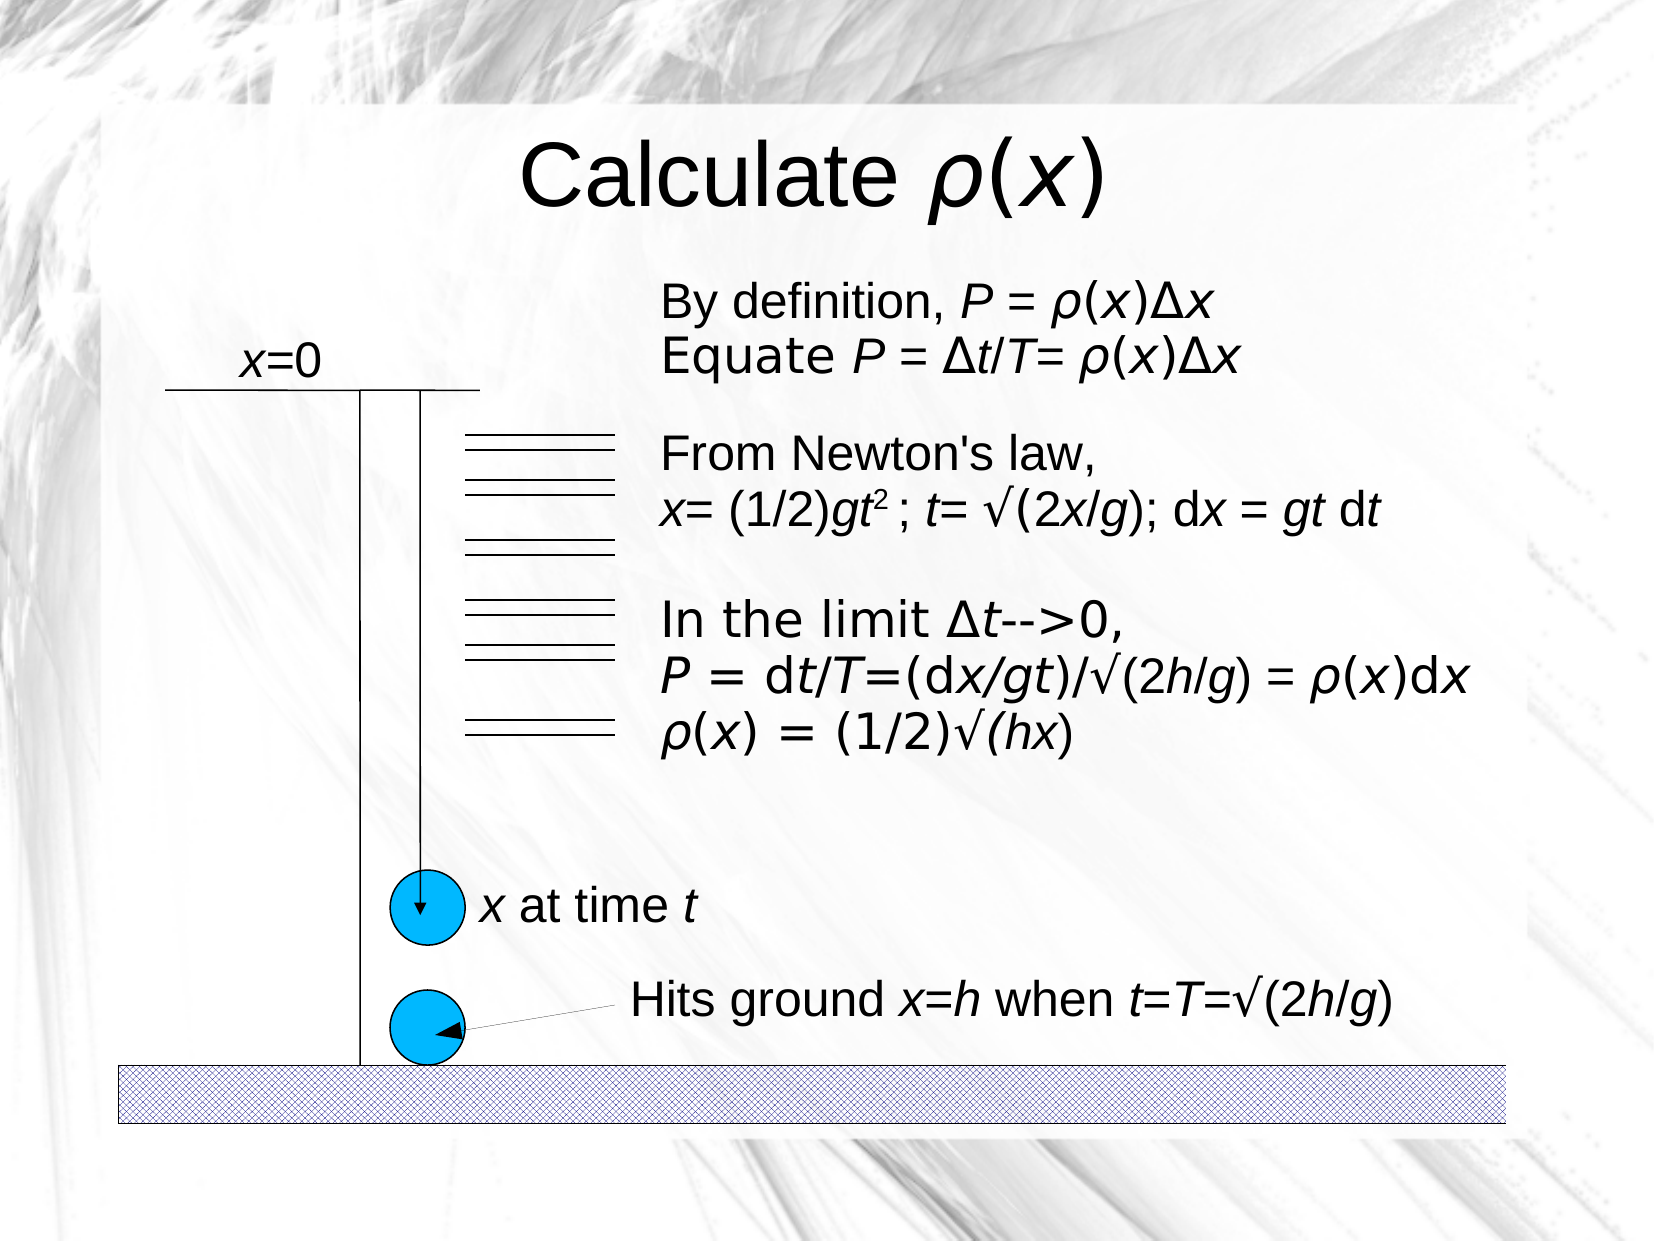

# Calculate ρ(x)
By definition, P = ρ(x)Δx
Equate P = Δt/T= ρ(x)Δx
x=0
From Newton's law,
x= (1/2)gt2 ; t= √(2x/g); dx = gt dt
In the limit Δt-->0,
P = dt/T=(dx/gt)/√(2h/g) = ρ(x)dx
ρ(x) = (1/2)√(hx)
x at time t
Hits ground x=h when t=T=√(2h/g)